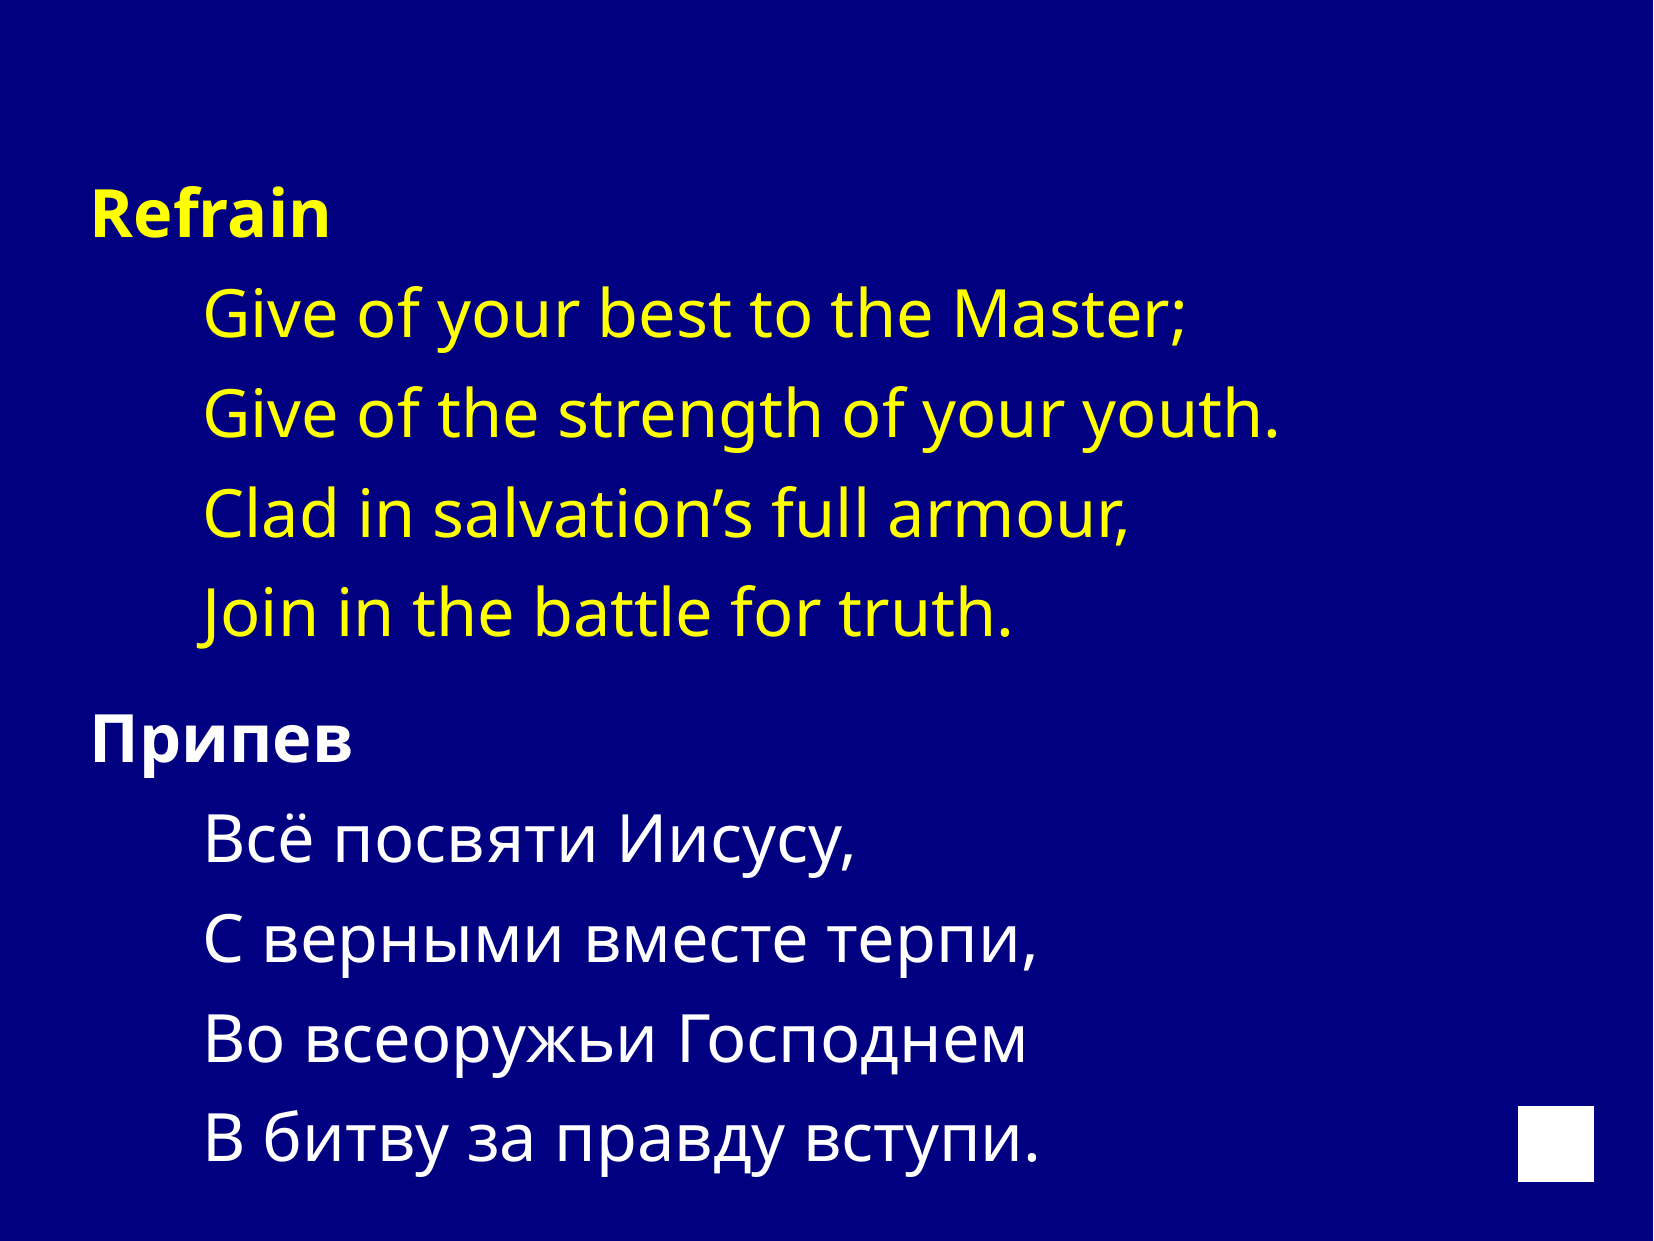

Refrain
	Give of your best to the Master;
	Give of the strength of your youth.
	Clad in salvation’s full armour,
	Join in the battle for truth.
Припев
	Всё посвяти Иисусу,
	С верными вместе терпи,
	Во всеоружьи Господнем
	В битву за правду вступи.